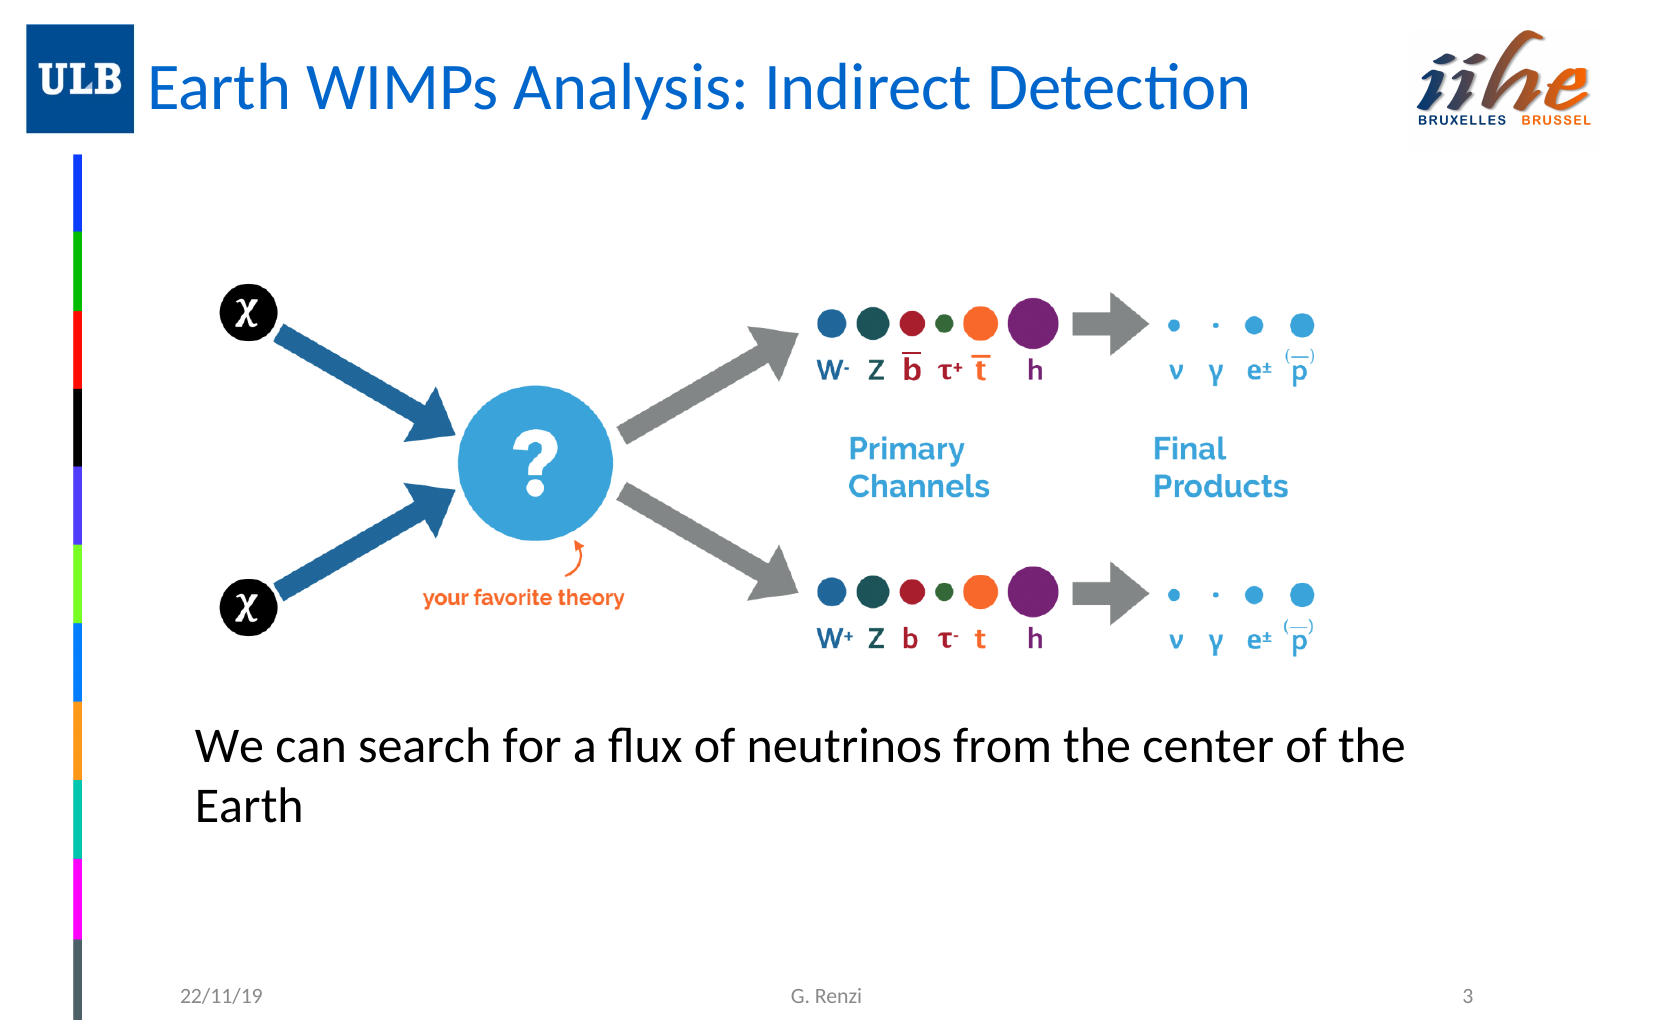

# Earth WIMPs Analysis: Indirect Detection
We can search for a flux of neutrinos from the center of the Earth
09/26/18
3